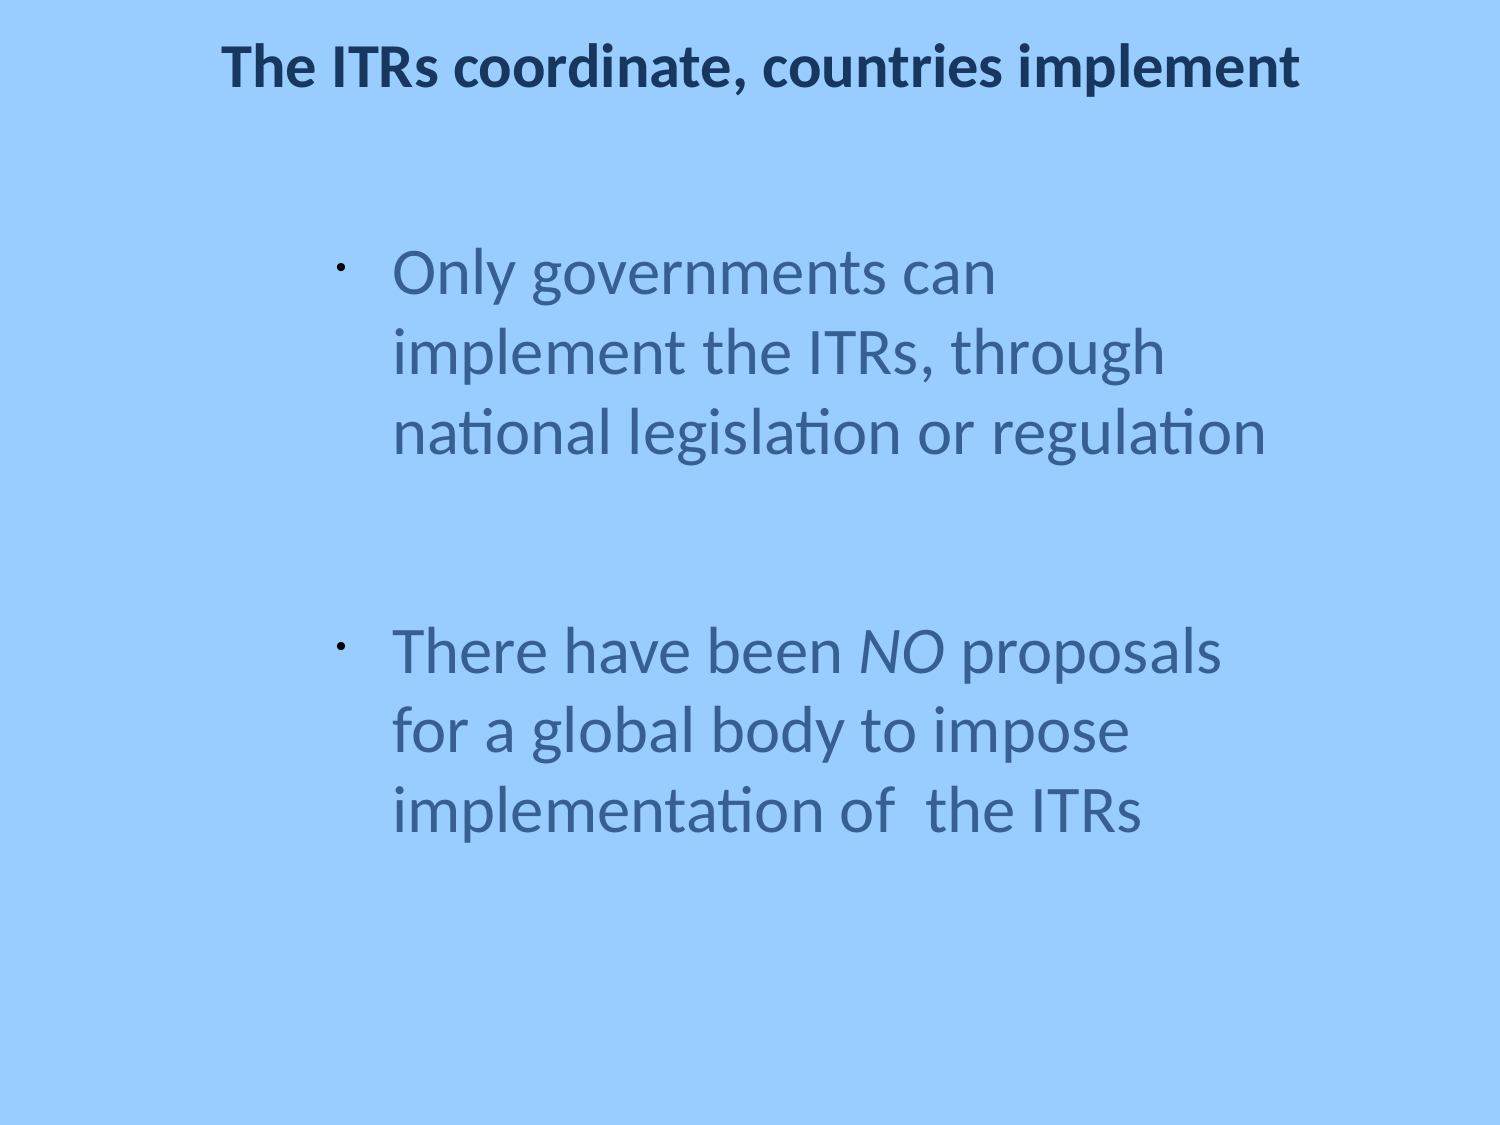

The ITRs coordinate, countries implement
# Only governments can implement the ITRs, through national legislation or regulation
There have been NO proposals for a global body to impose implementation of the ITRs